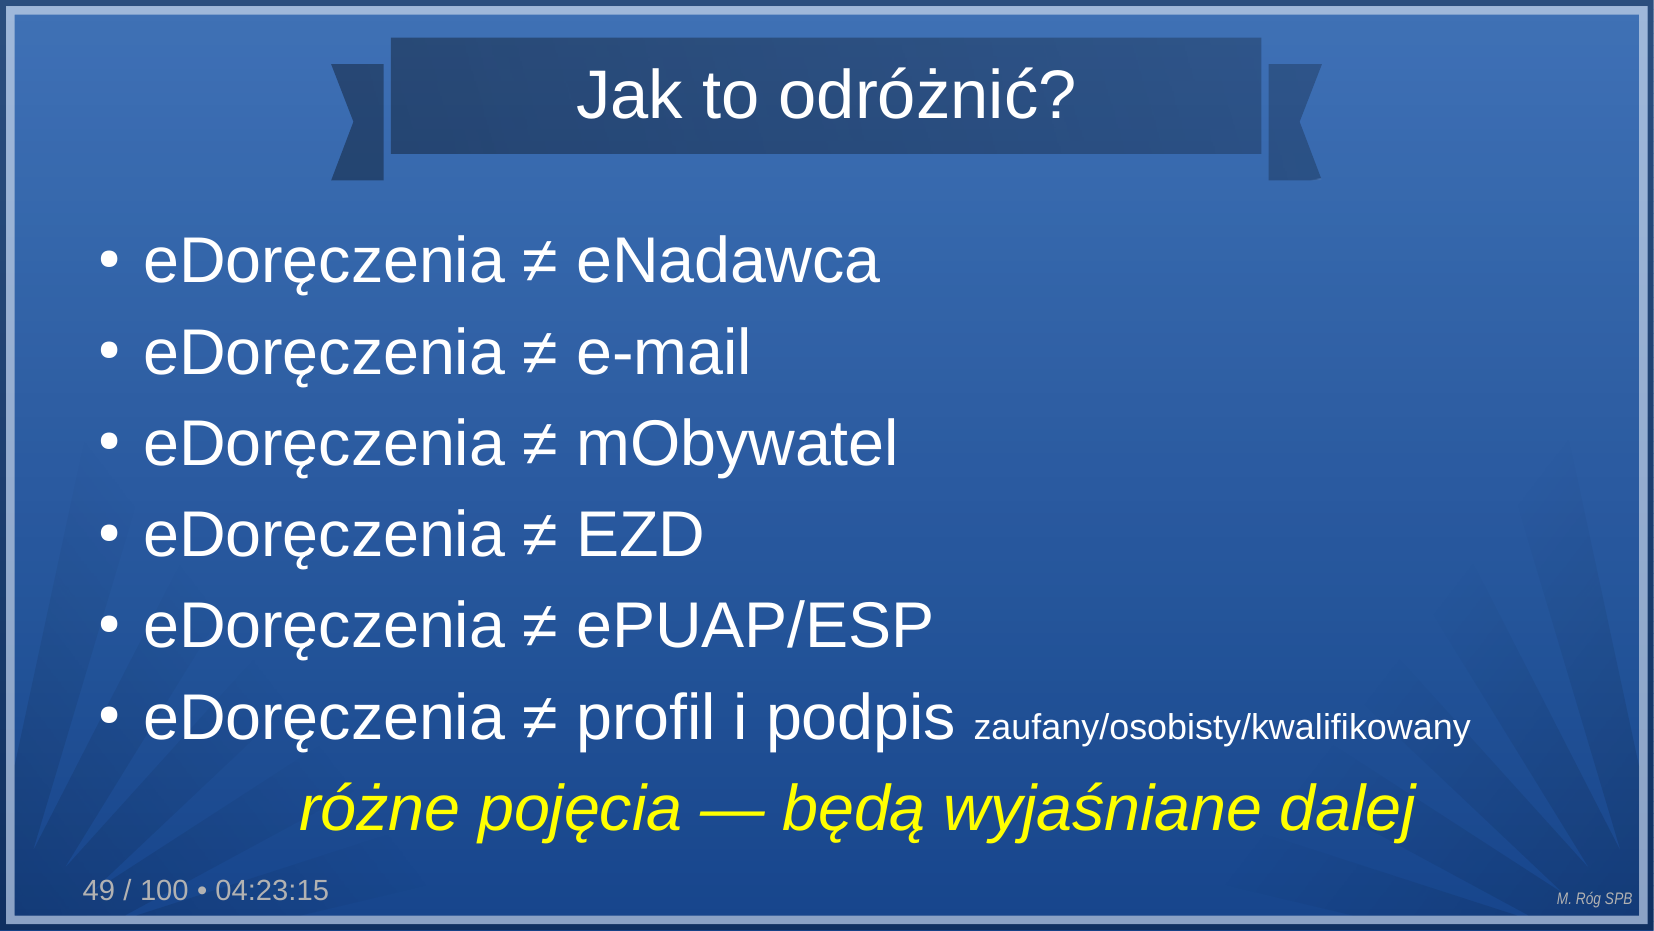

# Jak to odróżnić?
eDoręczenia ≠ eNadawca
eDoręczenia ≠ e-mail
eDoręczenia ≠ mObywatel
eDoręczenia ≠ EZD
eDoręczenia ≠ ePUAP/ESP
eDoręczenia ≠ profil i podpis zaufany/osobisty/kwalifikowany
różne pojęcia — będą wyjaśniane dalej